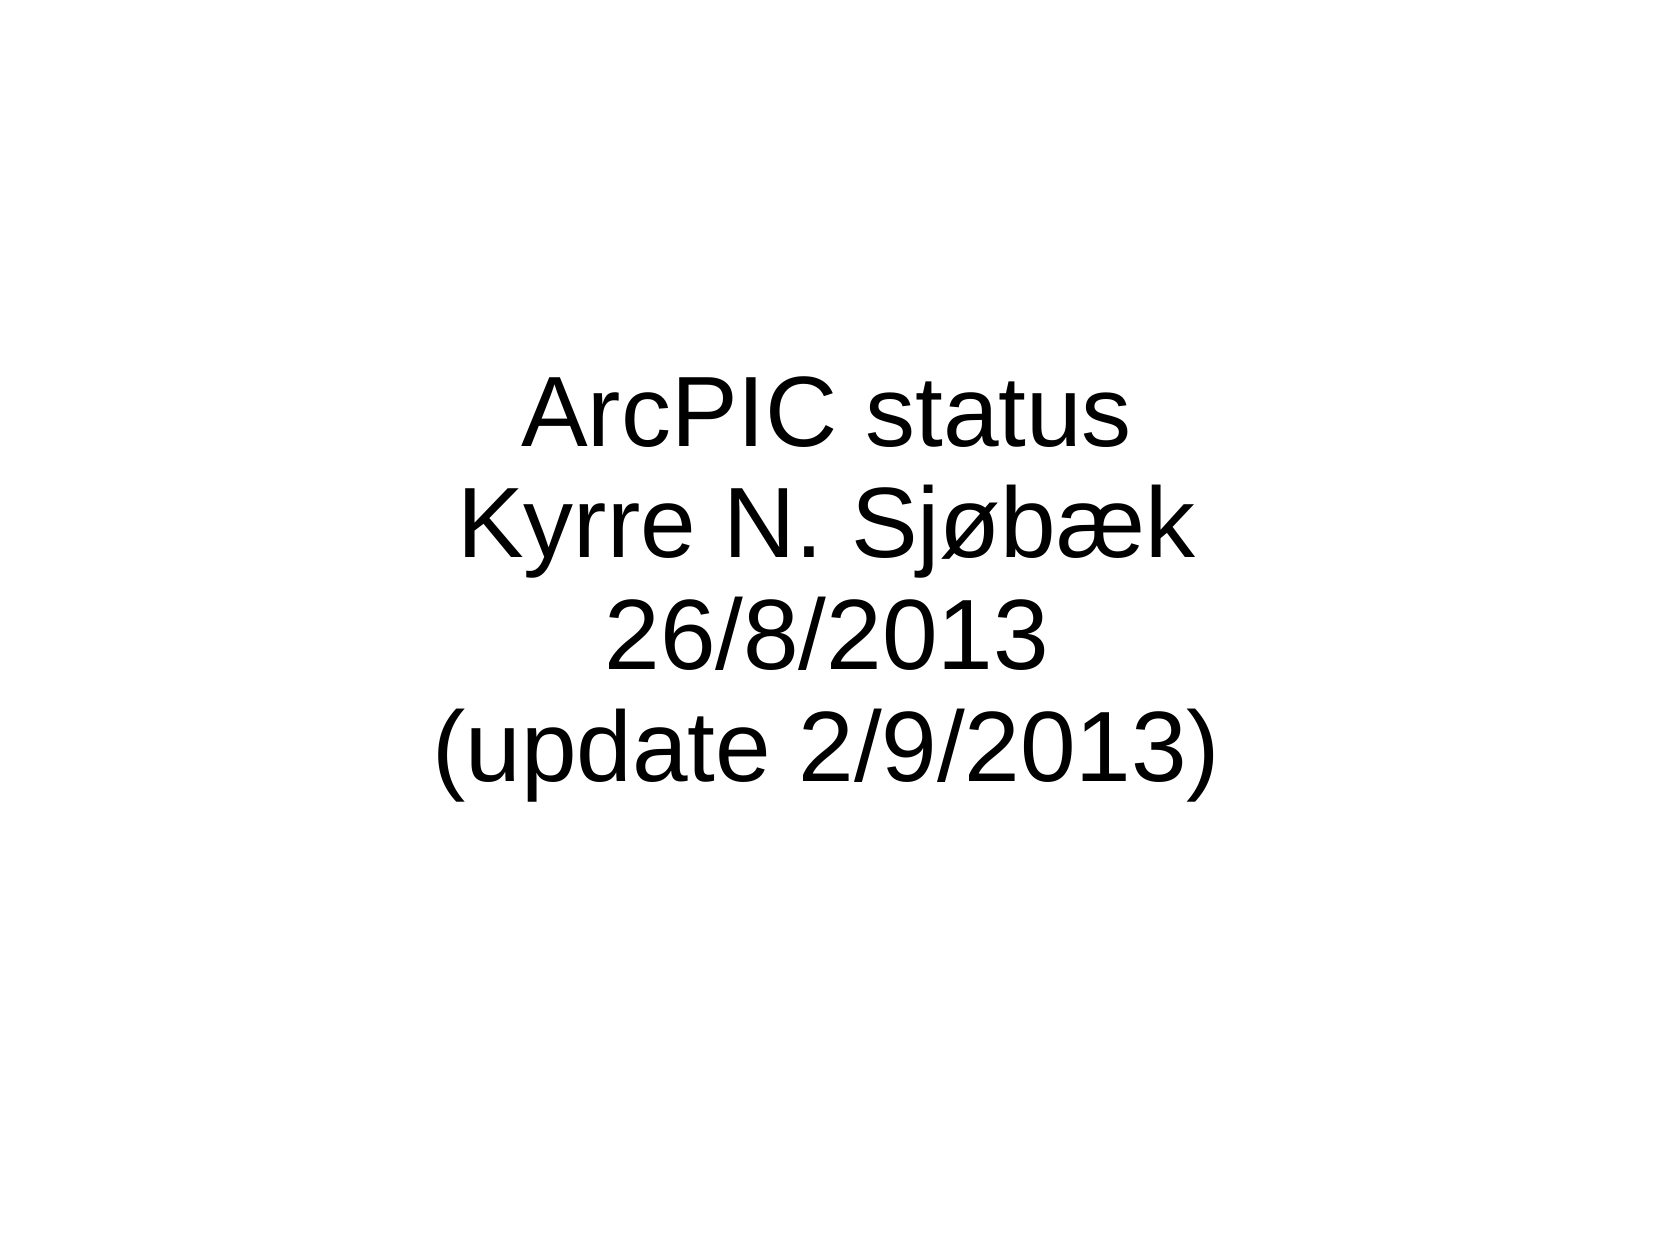

# ArcPIC status Kyrre N. Sjøbæk 26/8/2013
(update 2/9/2013)